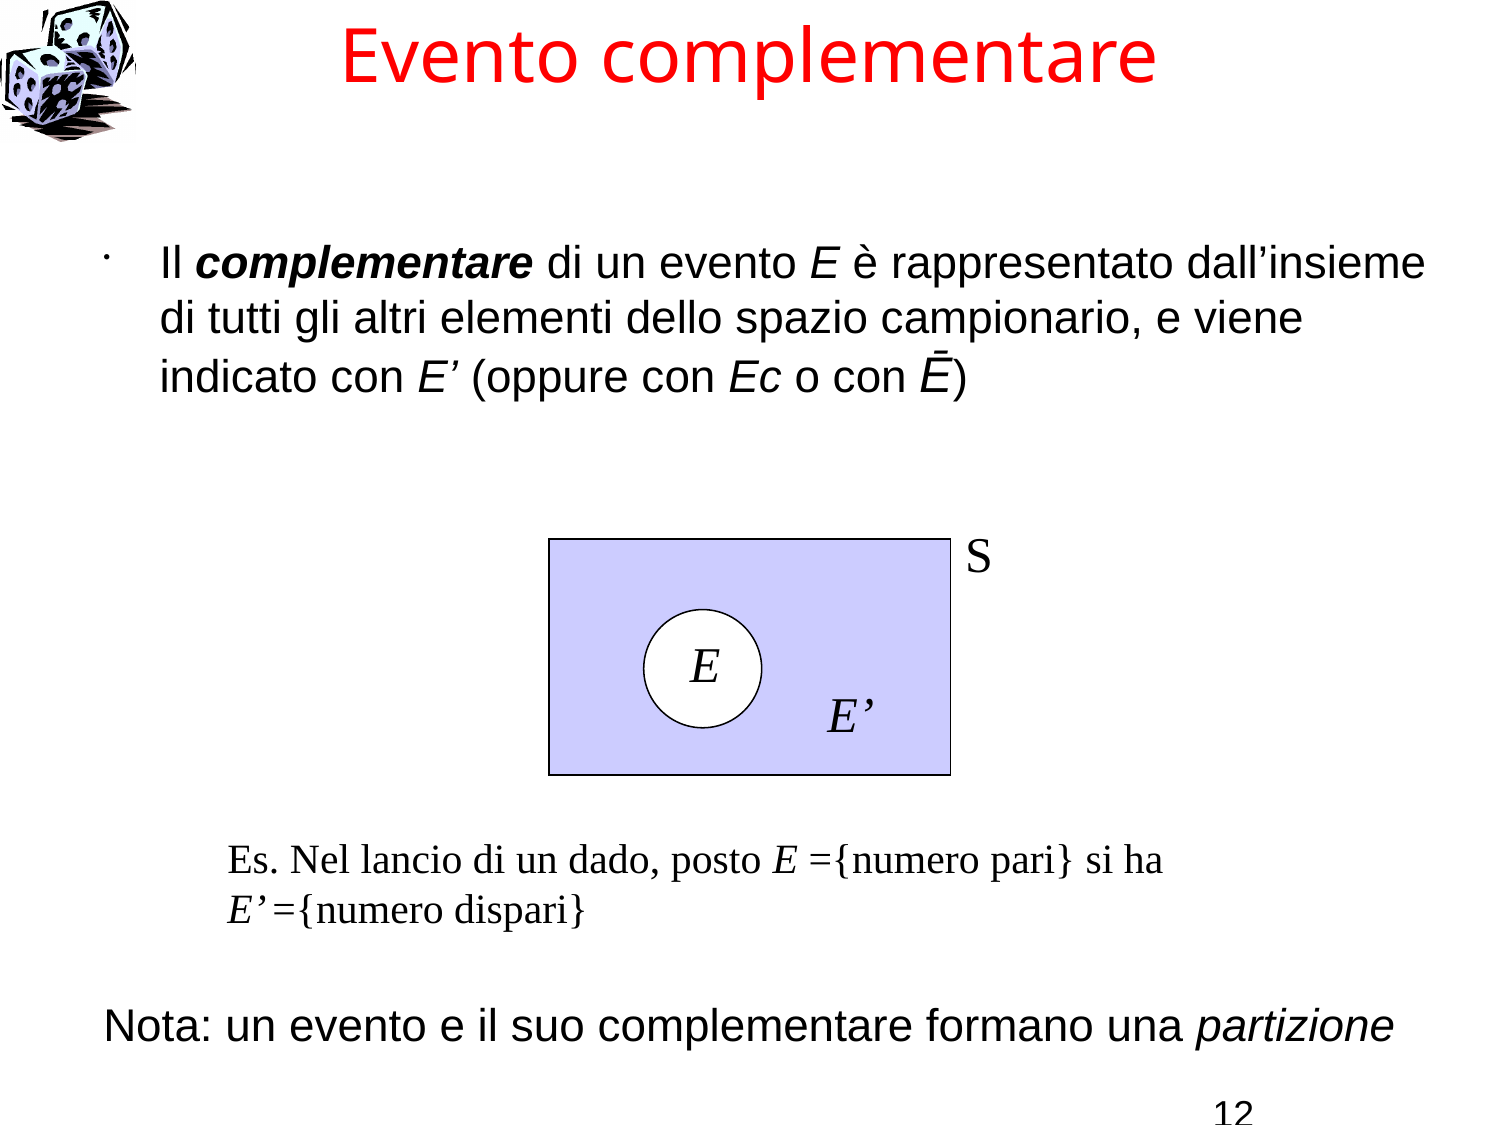

# Evento complementare
Il complementare di un evento E è rappresentato dall’insieme di tutti gli altri elementi dello spazio campionario, e viene indicato con E’ (oppure con Ec o con Ē)
S
E
E’
Es. Nel lancio di un dado, posto E ={numero pari} si ha E’ ={numero dispari}
Nota: un evento e il suo complementare formano una partizione